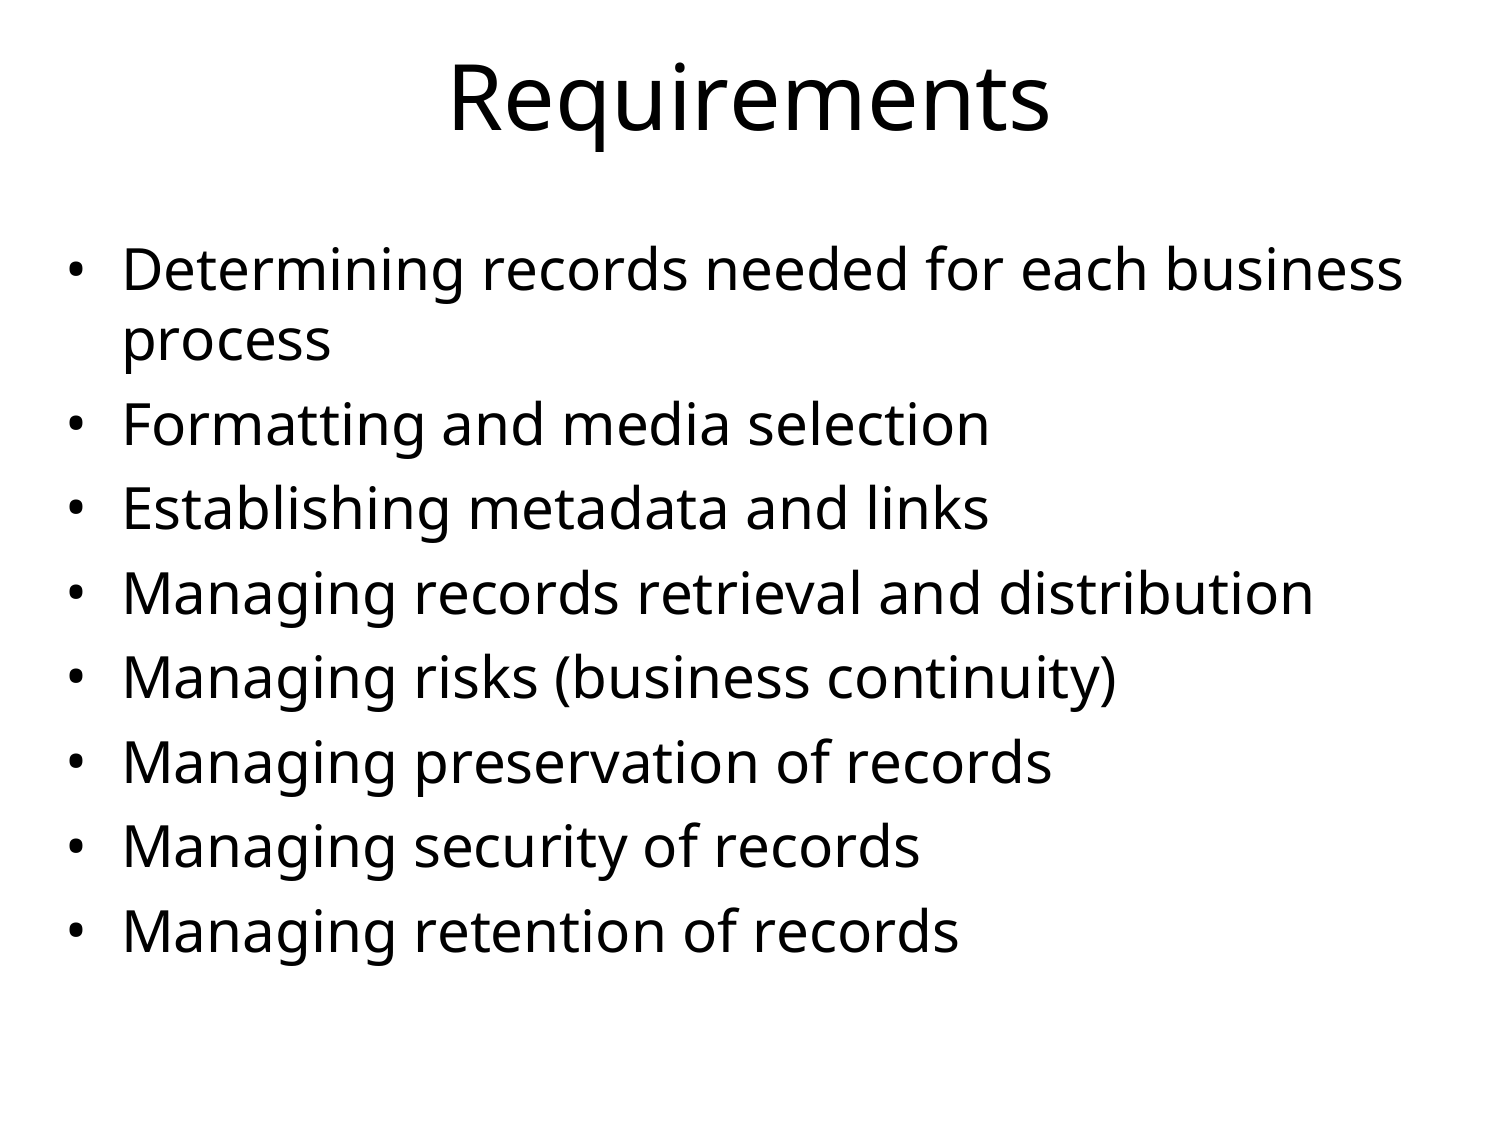

# Requirements
Determining records needed for each business process
Formatting and media selection
Establishing metadata and links
Managing records retrieval and distribution
Managing risks (business continuity)
Managing preservation of records
Managing security of records
Managing retention of records